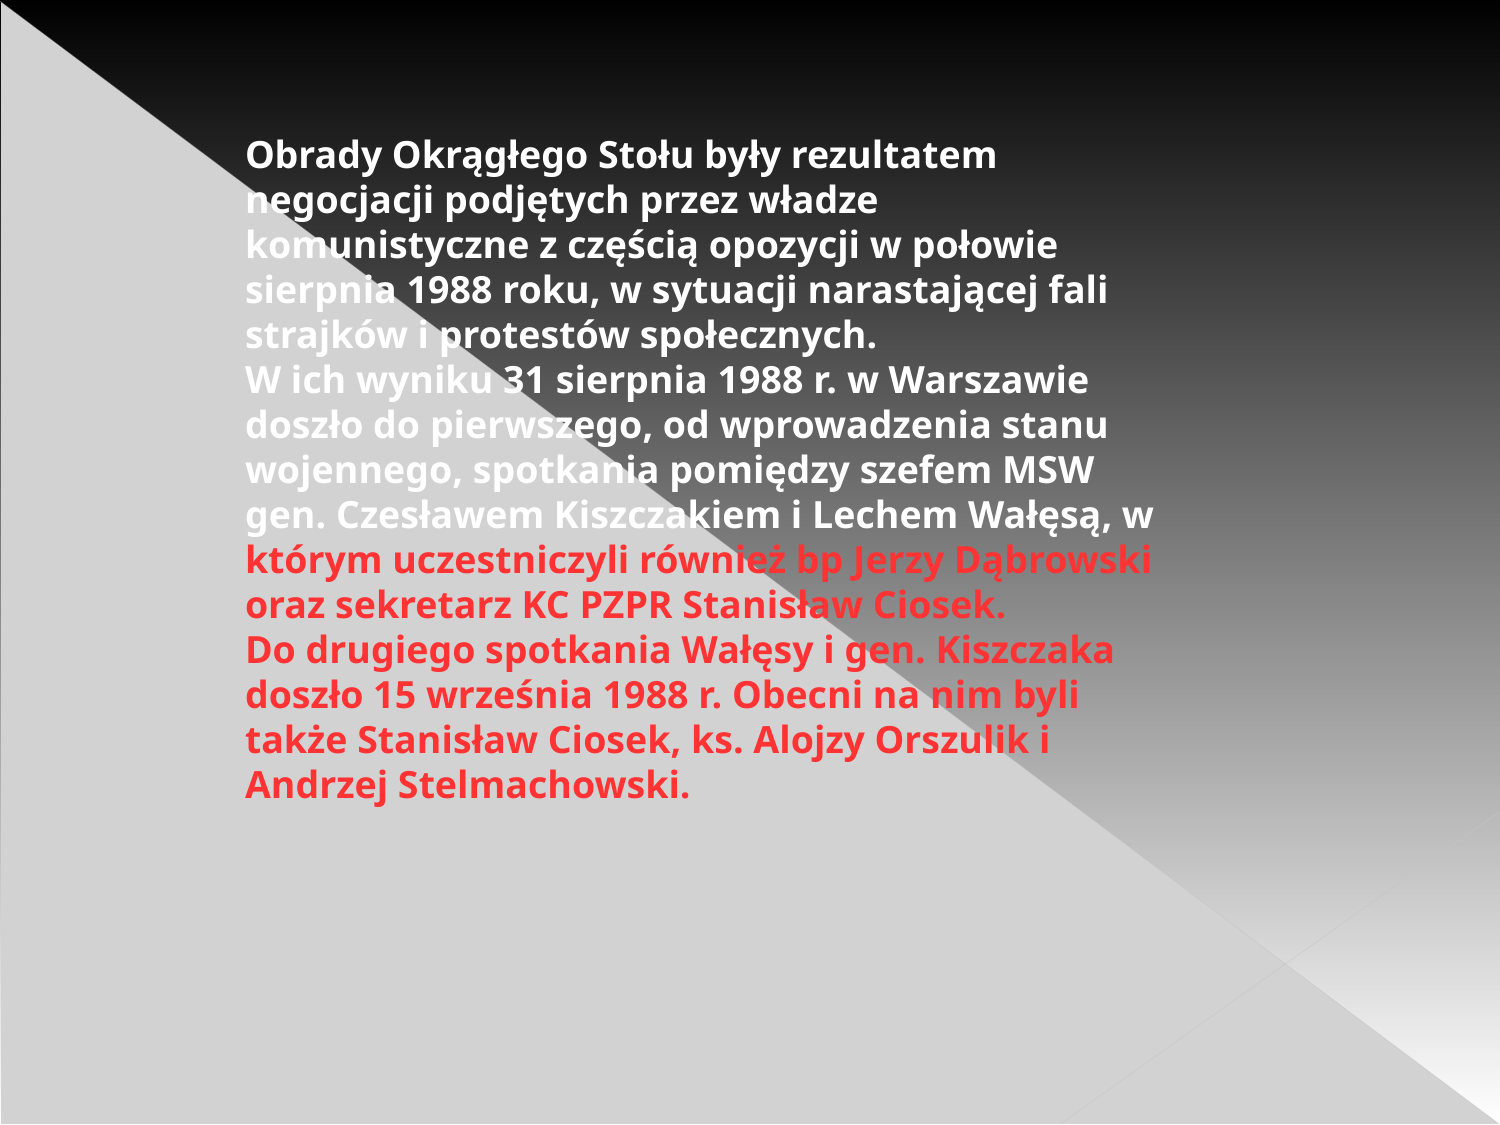

Obrady Okrągłego Stołu były rezultatem negocjacji podjętych przez władze komunistyczne z częścią opozycji w połowie sierpnia 1988 roku, w sytuacji narastającej fali strajków i protestów społecznych.
W ich wyniku 31 sierpnia 1988 r. w Warszawie doszło do pierwszego, od wprowadzenia stanu wojennego, spotkania pomiędzy szefem MSW gen. Czesławem Kiszczakiem i Lechem Wałęsą, w którym uczestniczyli również bp Jerzy Dąbrowski oraz sekretarz KC PZPR Stanisław Ciosek.
Do drugiego spotkania Wałęsy i gen. Kiszczaka doszło 15 września 1988 r. Obecni na nim byli także Stanisław Ciosek, ks. Alojzy Orszulik i Andrzej Stelmachowski.